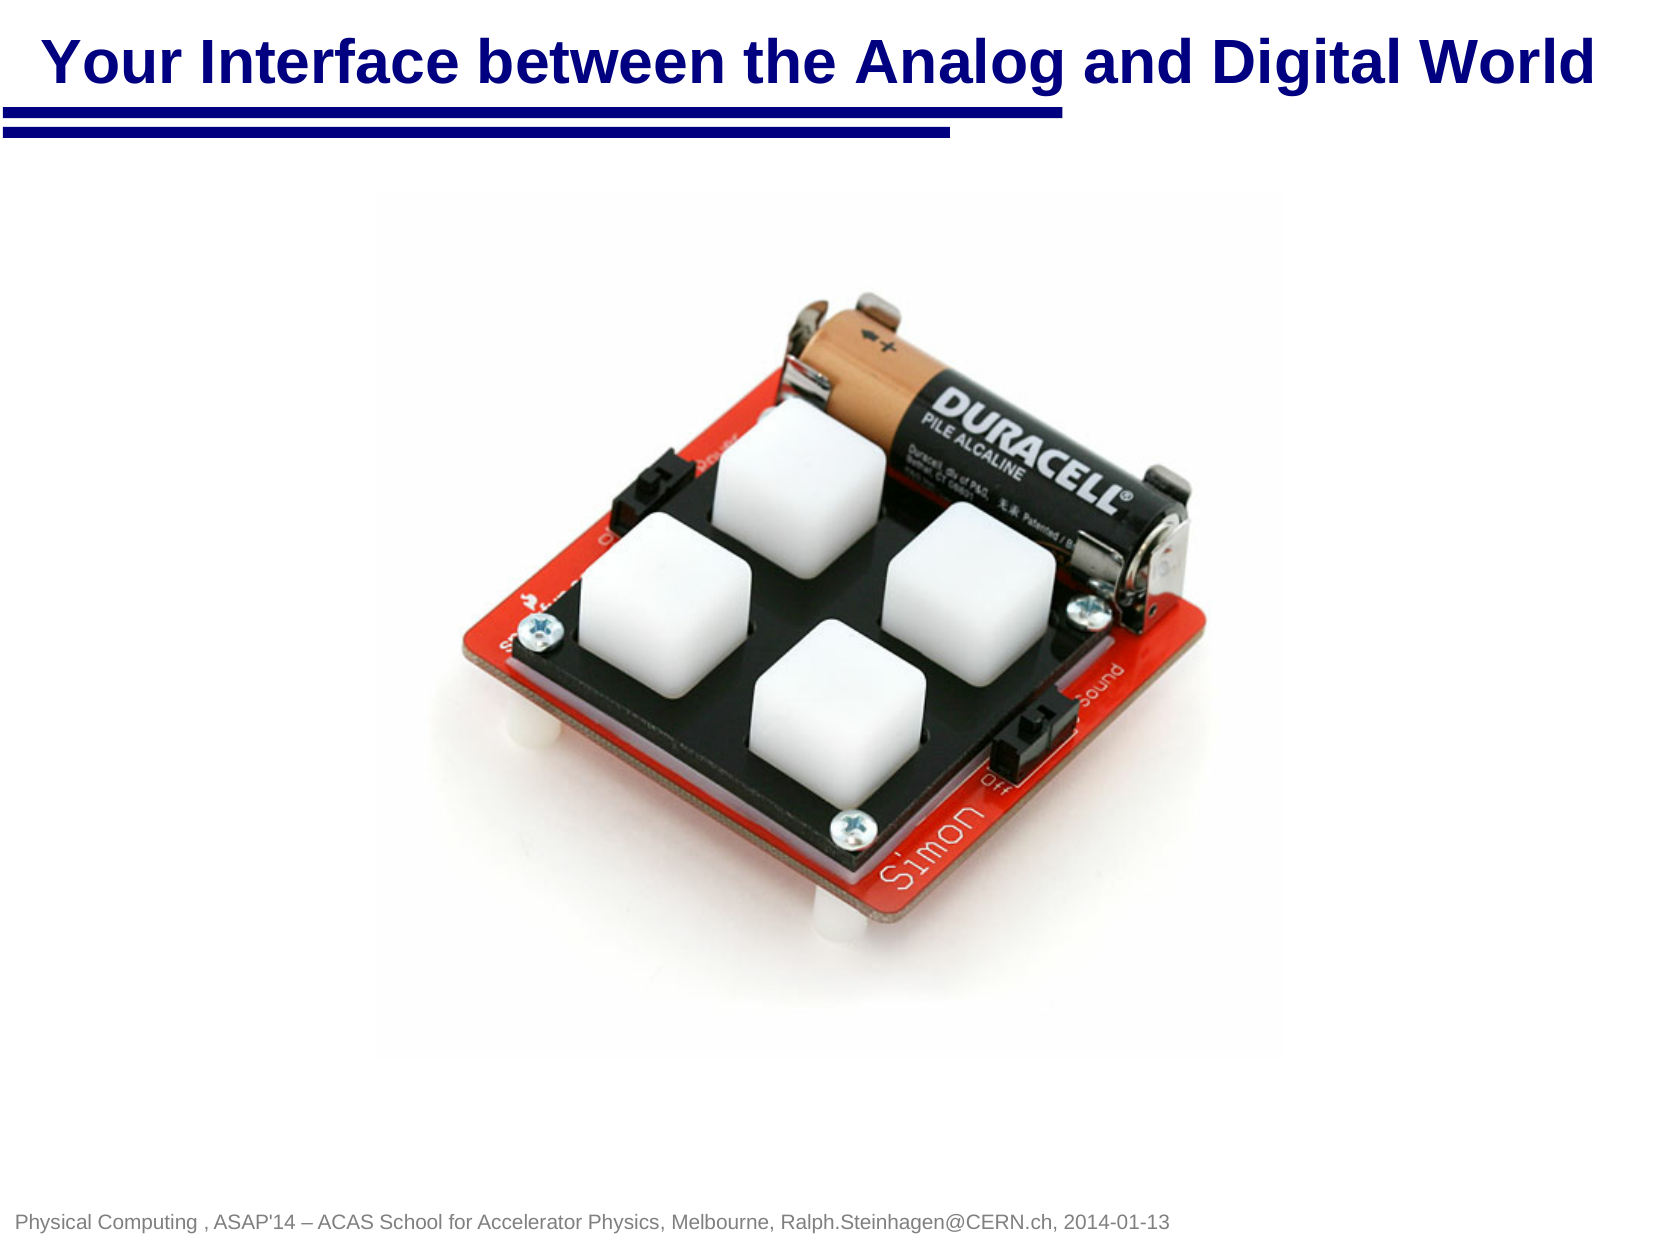

# Your Interface between the Analog and Digital World